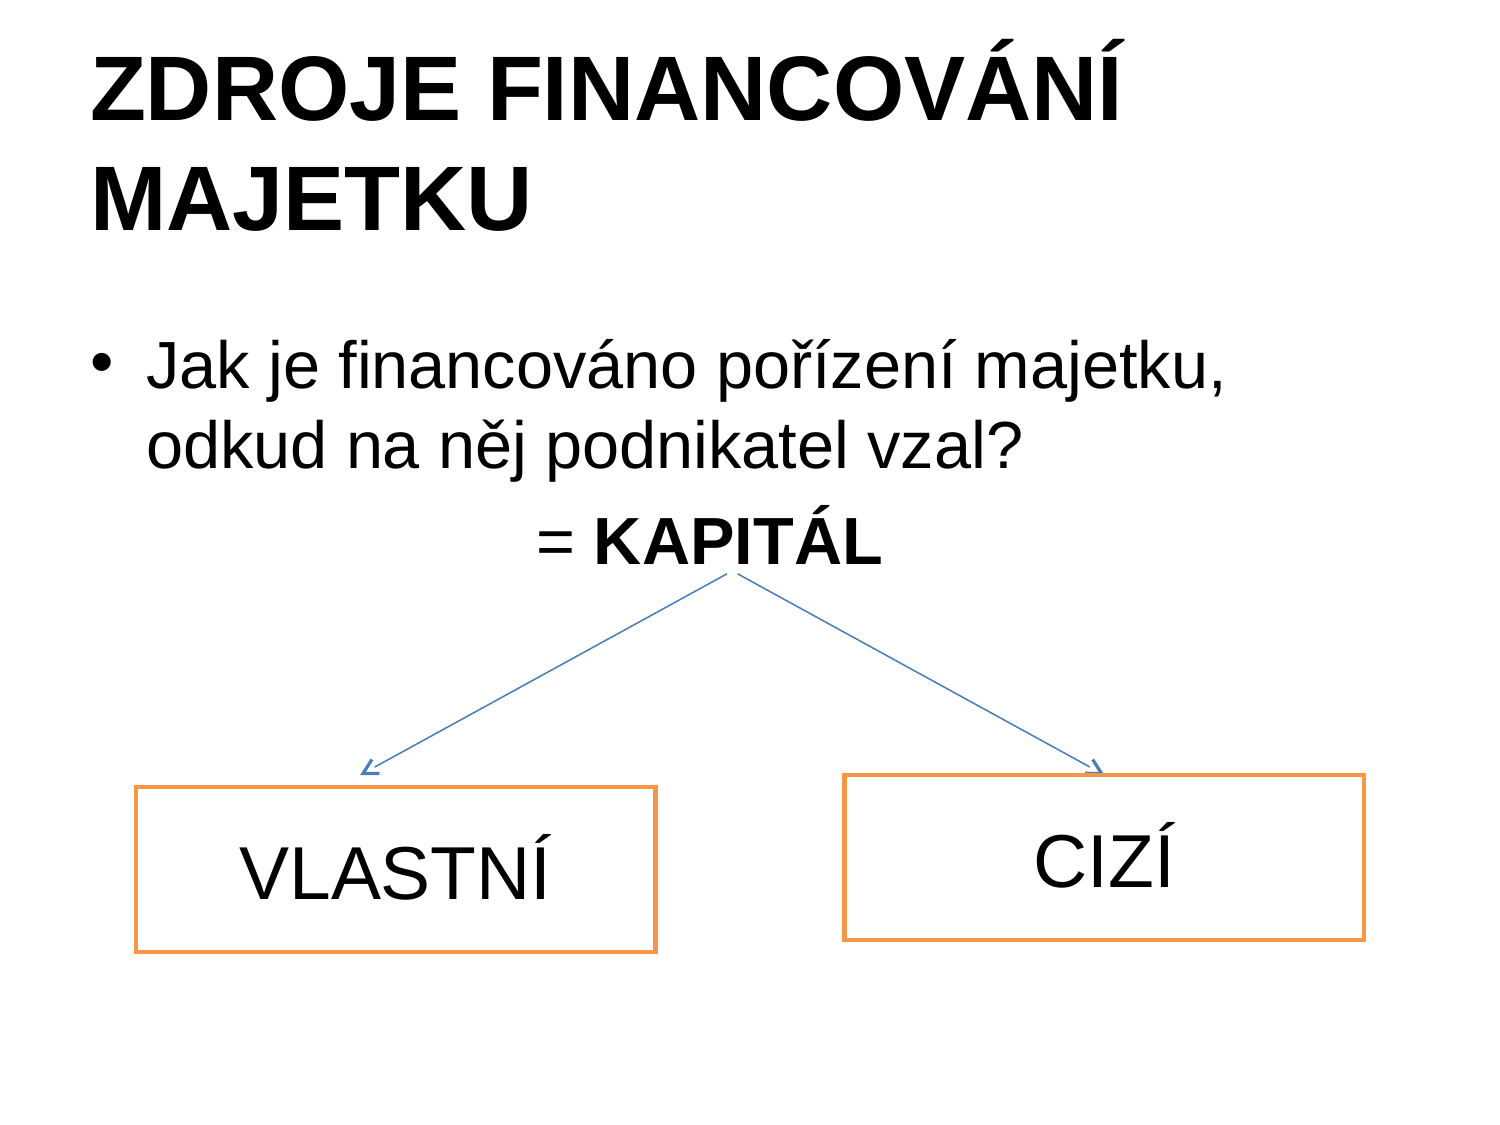

# ZDROJE FINANCOVÁNÍ MAJETKU
Jak je financováno pořízení majetku, odkud na něj podnikatel vzal?
			 = KAPITÁL
CIZÍ
VLASTNÍ